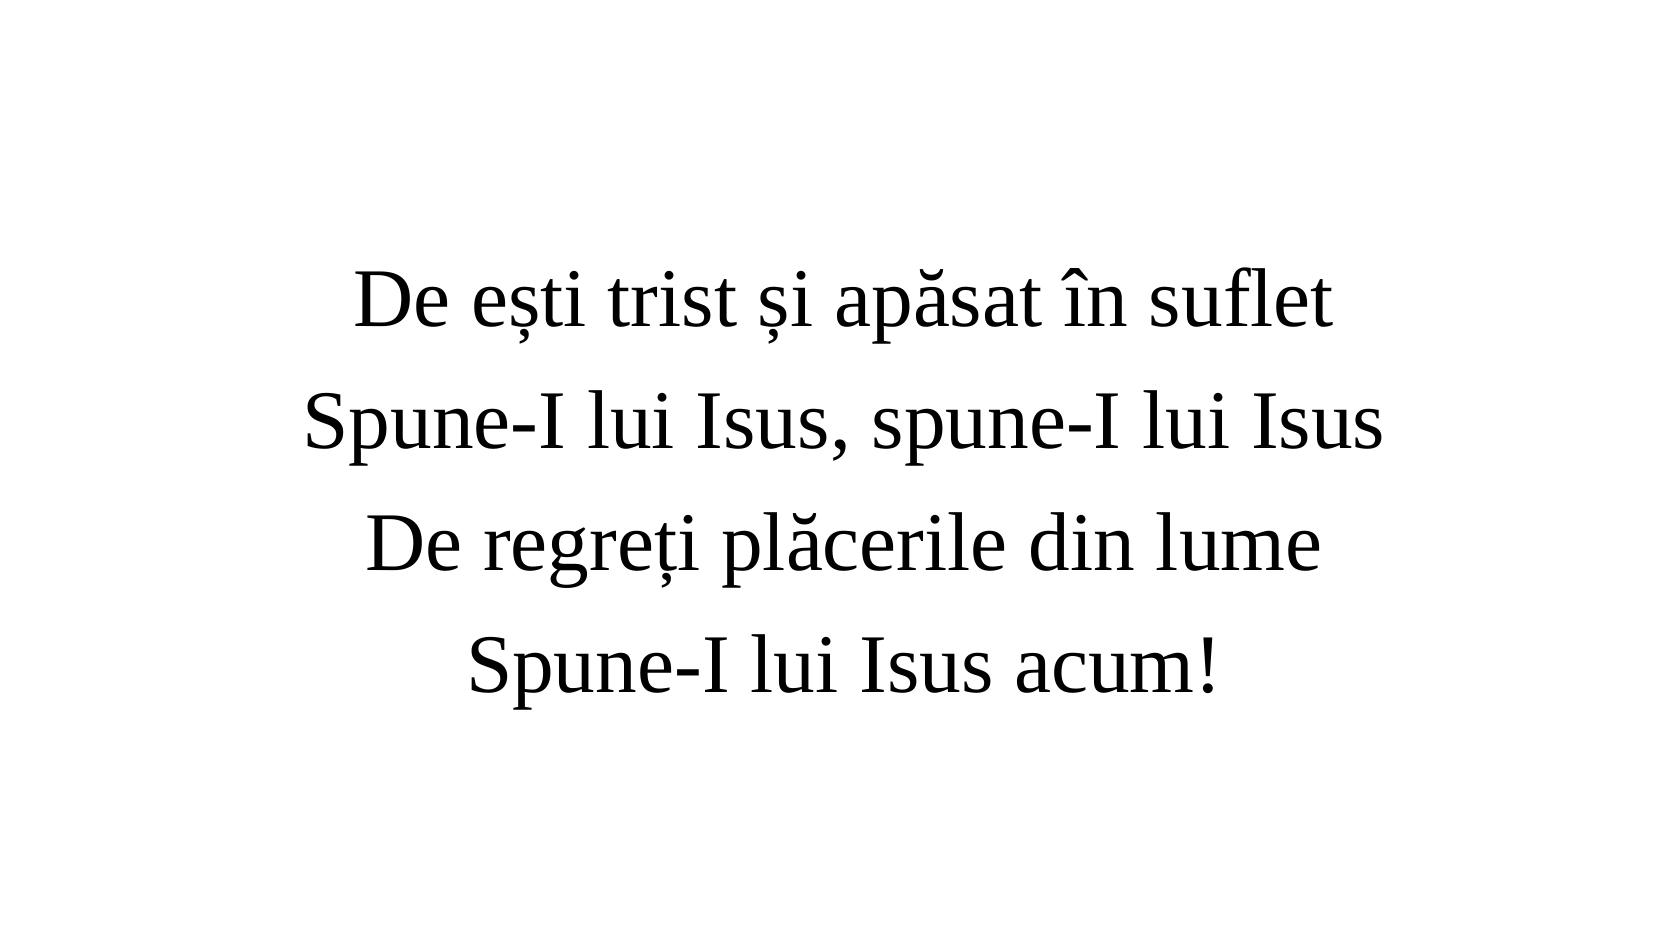

# De ești trist și apăsat în suflet
Spune-I lui Isus, spune-I lui Isus
De regreți plăcerile din lume
Spune-I lui Isus acum!